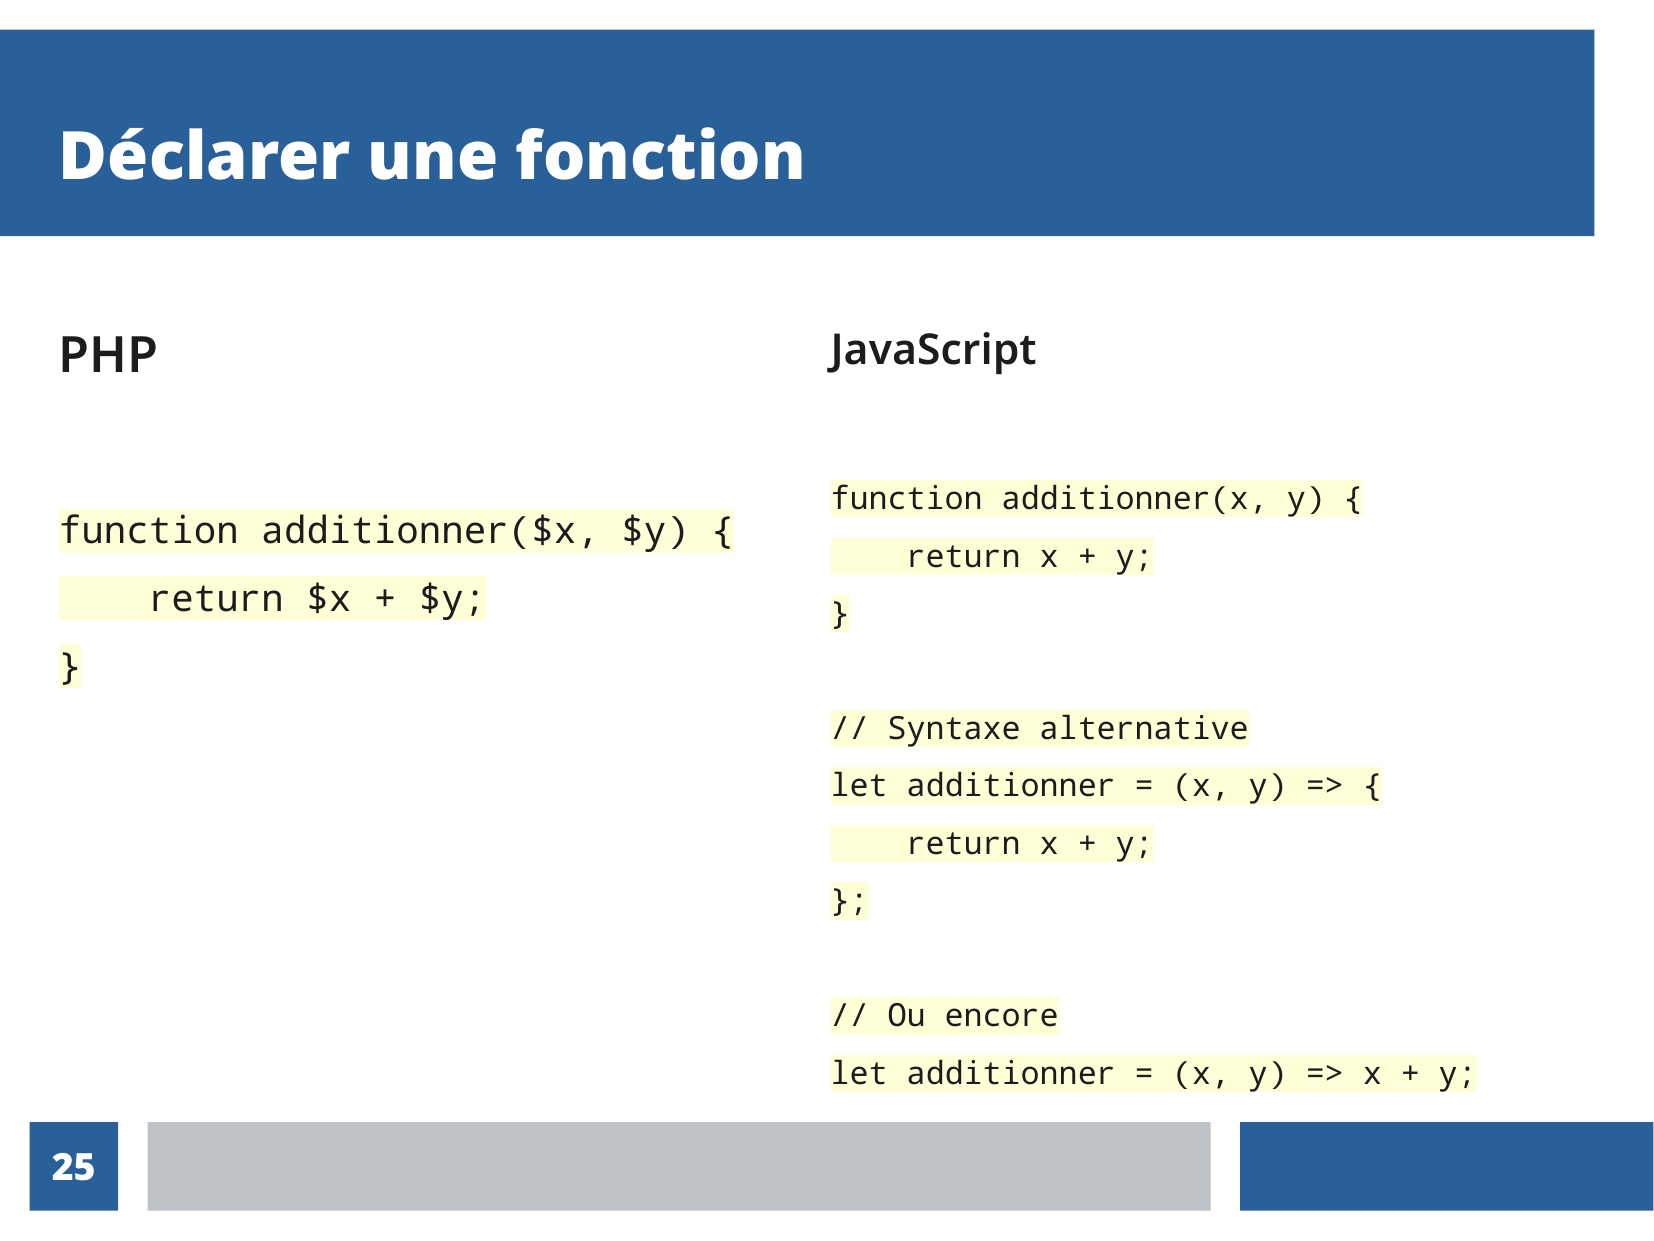

# Déclarer une fonction
PHP
function additionner($x, $y) {
 return $x + $y;
}
JavaScript
function additionner(x, y) {
 return x + y;
}
// Syntaxe alternative
let additionner = (x, y) => {
 return x + y;
};
// Ou encore
let additionner = (x, y) => x + y;
25